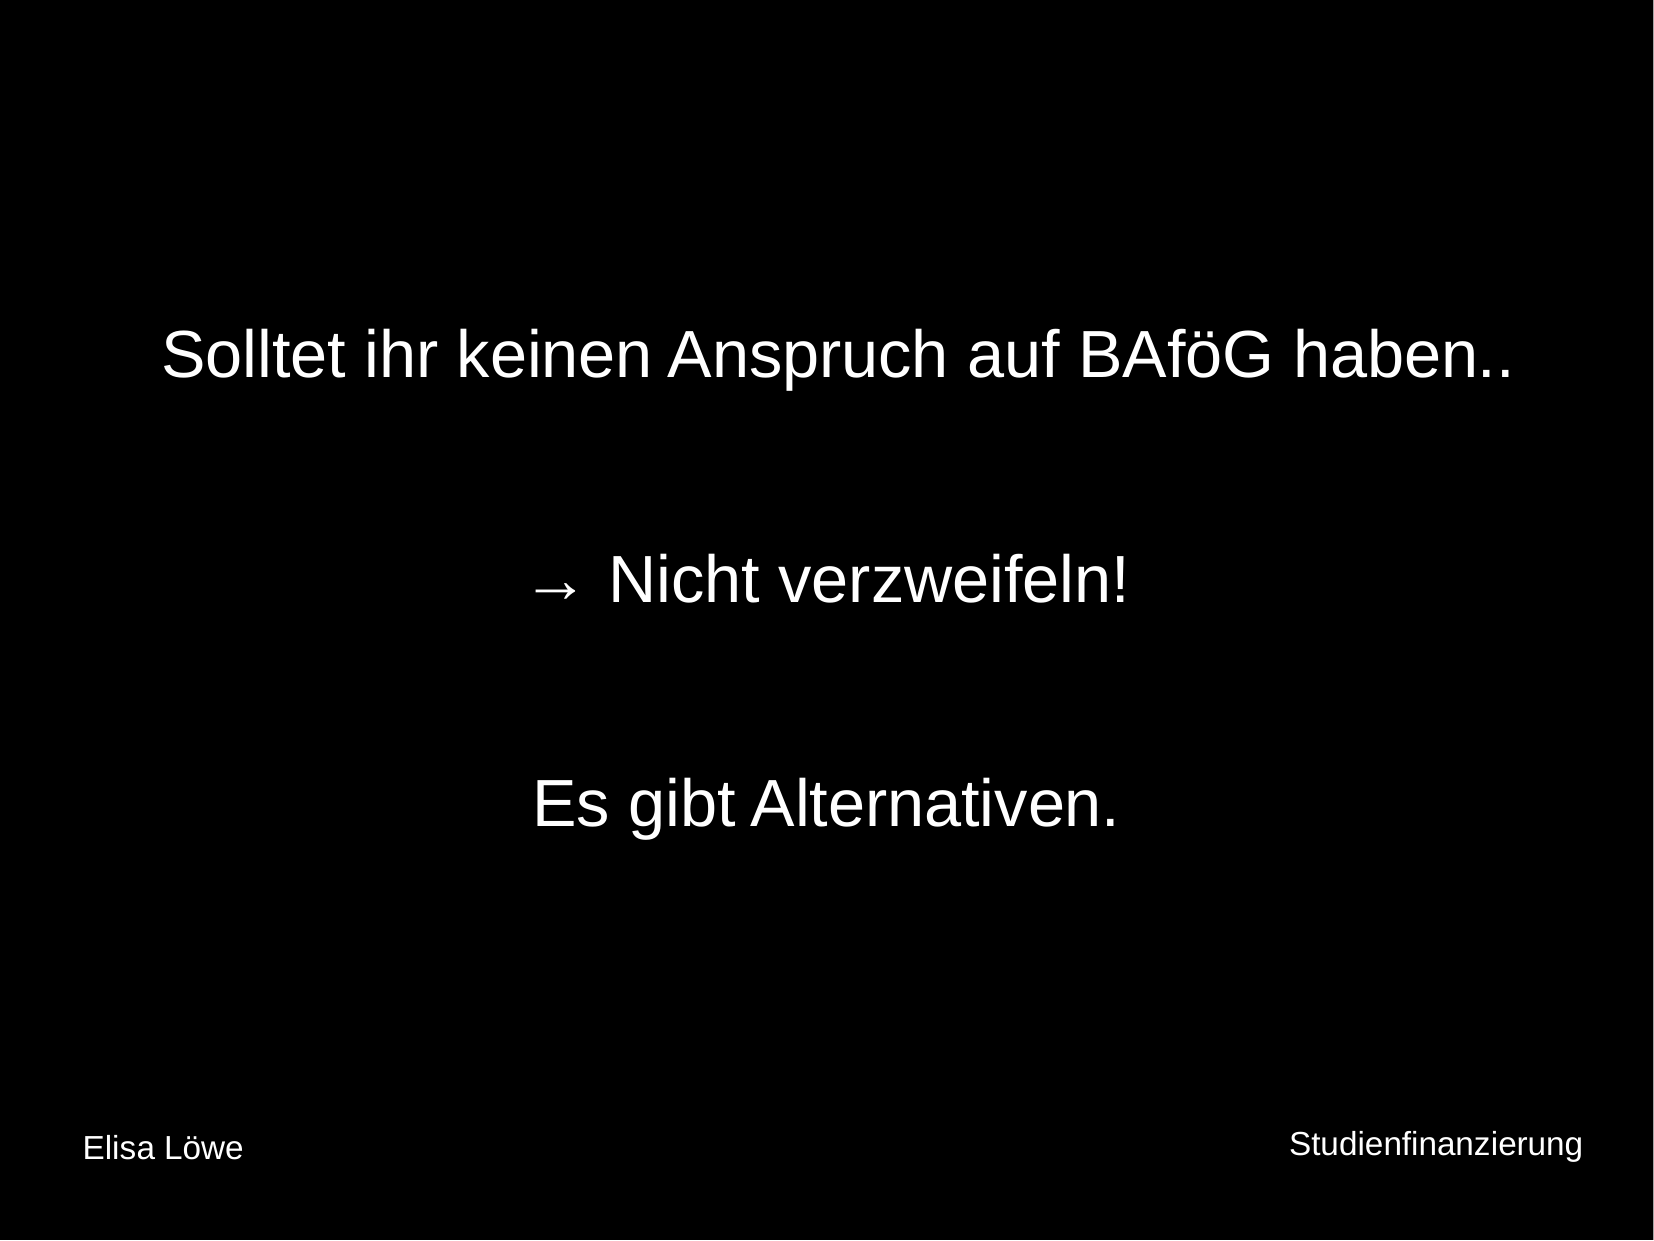

# Solltet ihr keinen Anspruch auf BAföG haben..
→ Nicht verzweifeln!
Es gibt Alternativen.
 Studienfinanzierung
Elisa Löwe